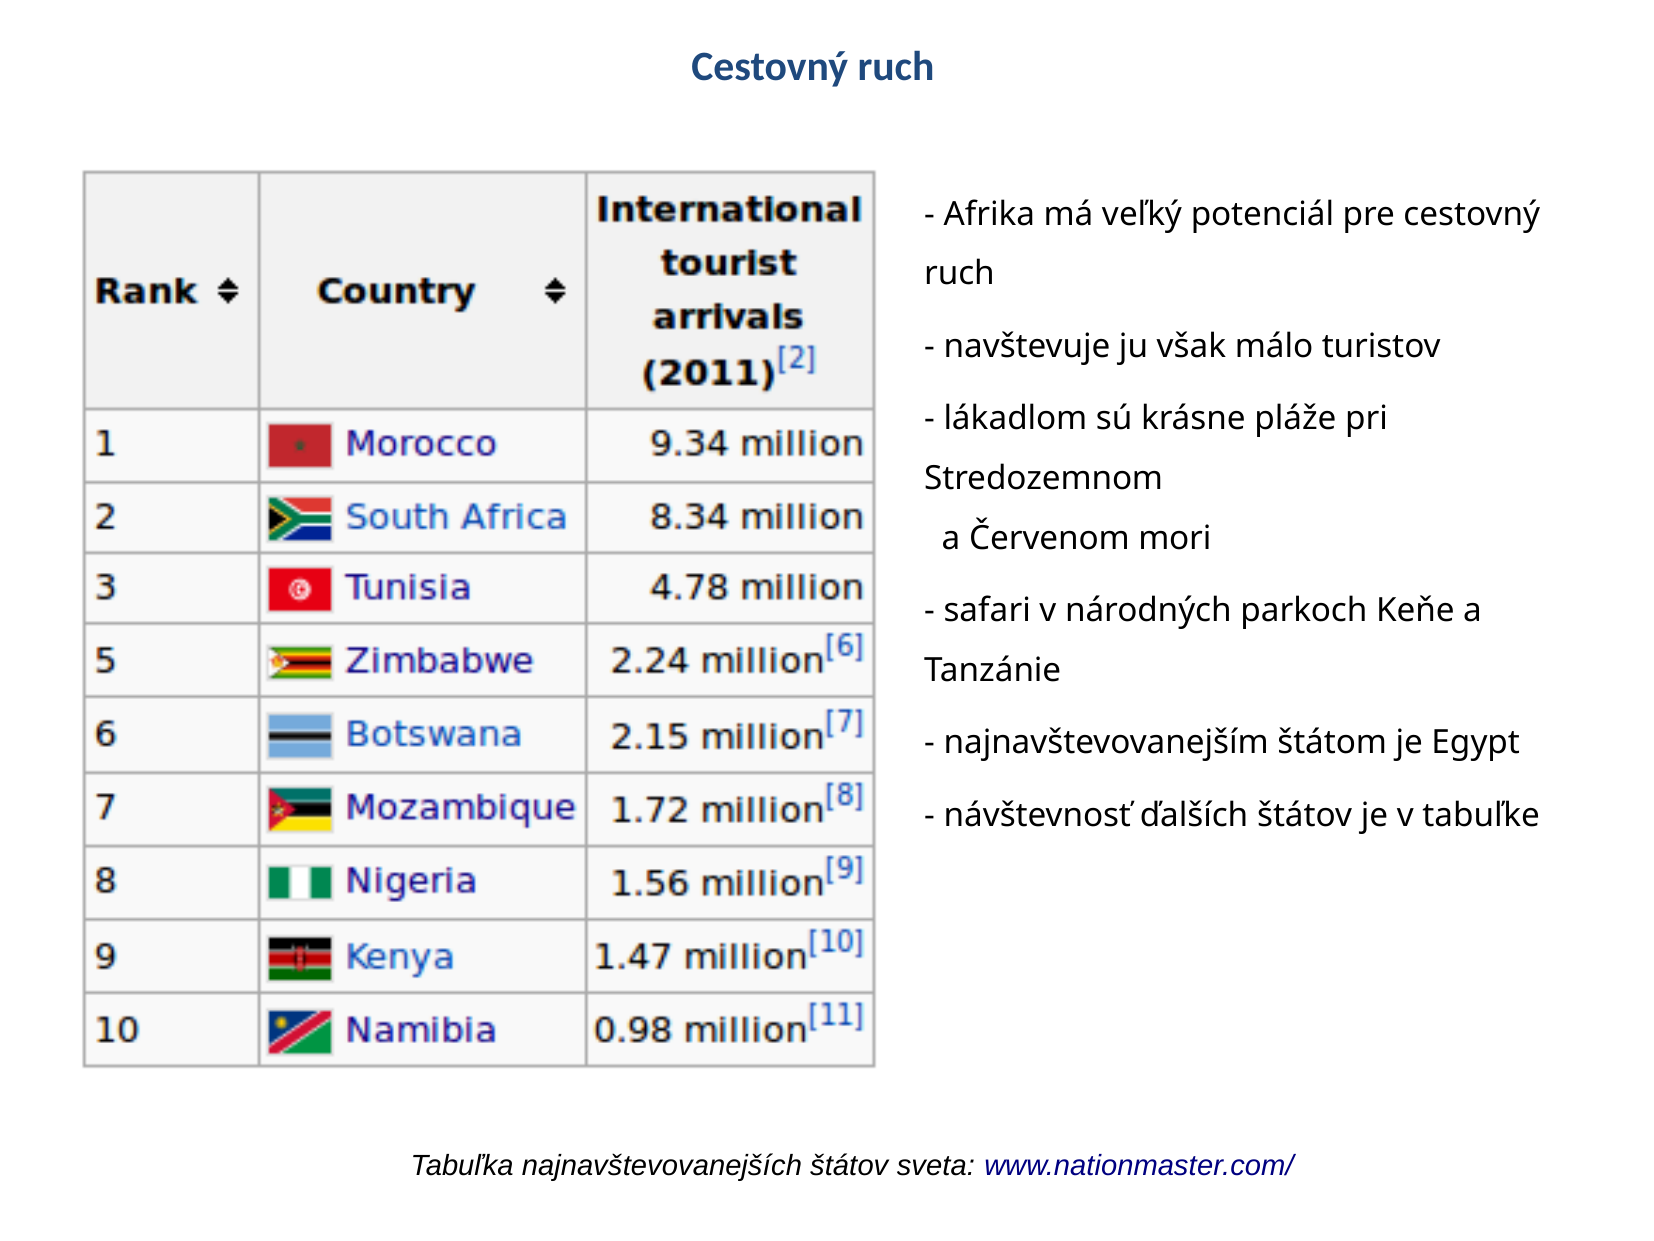

Cestovný ruch
- Afrika má veľký potenciál pre cestovný ruch
- navštevuje ju však málo turistov
- lákadlom sú krásne pláže pri Stredozemnom
 a Červenom mori
- safari v národných parkoch Keňe a Tanzánie
- najnavštevovanejším štátom je Egypt
- návštevnosť ďalších štátov je v tabuľke
Tabuľka najnavštevovanejších štátov sveta: www.nationmaster.com/